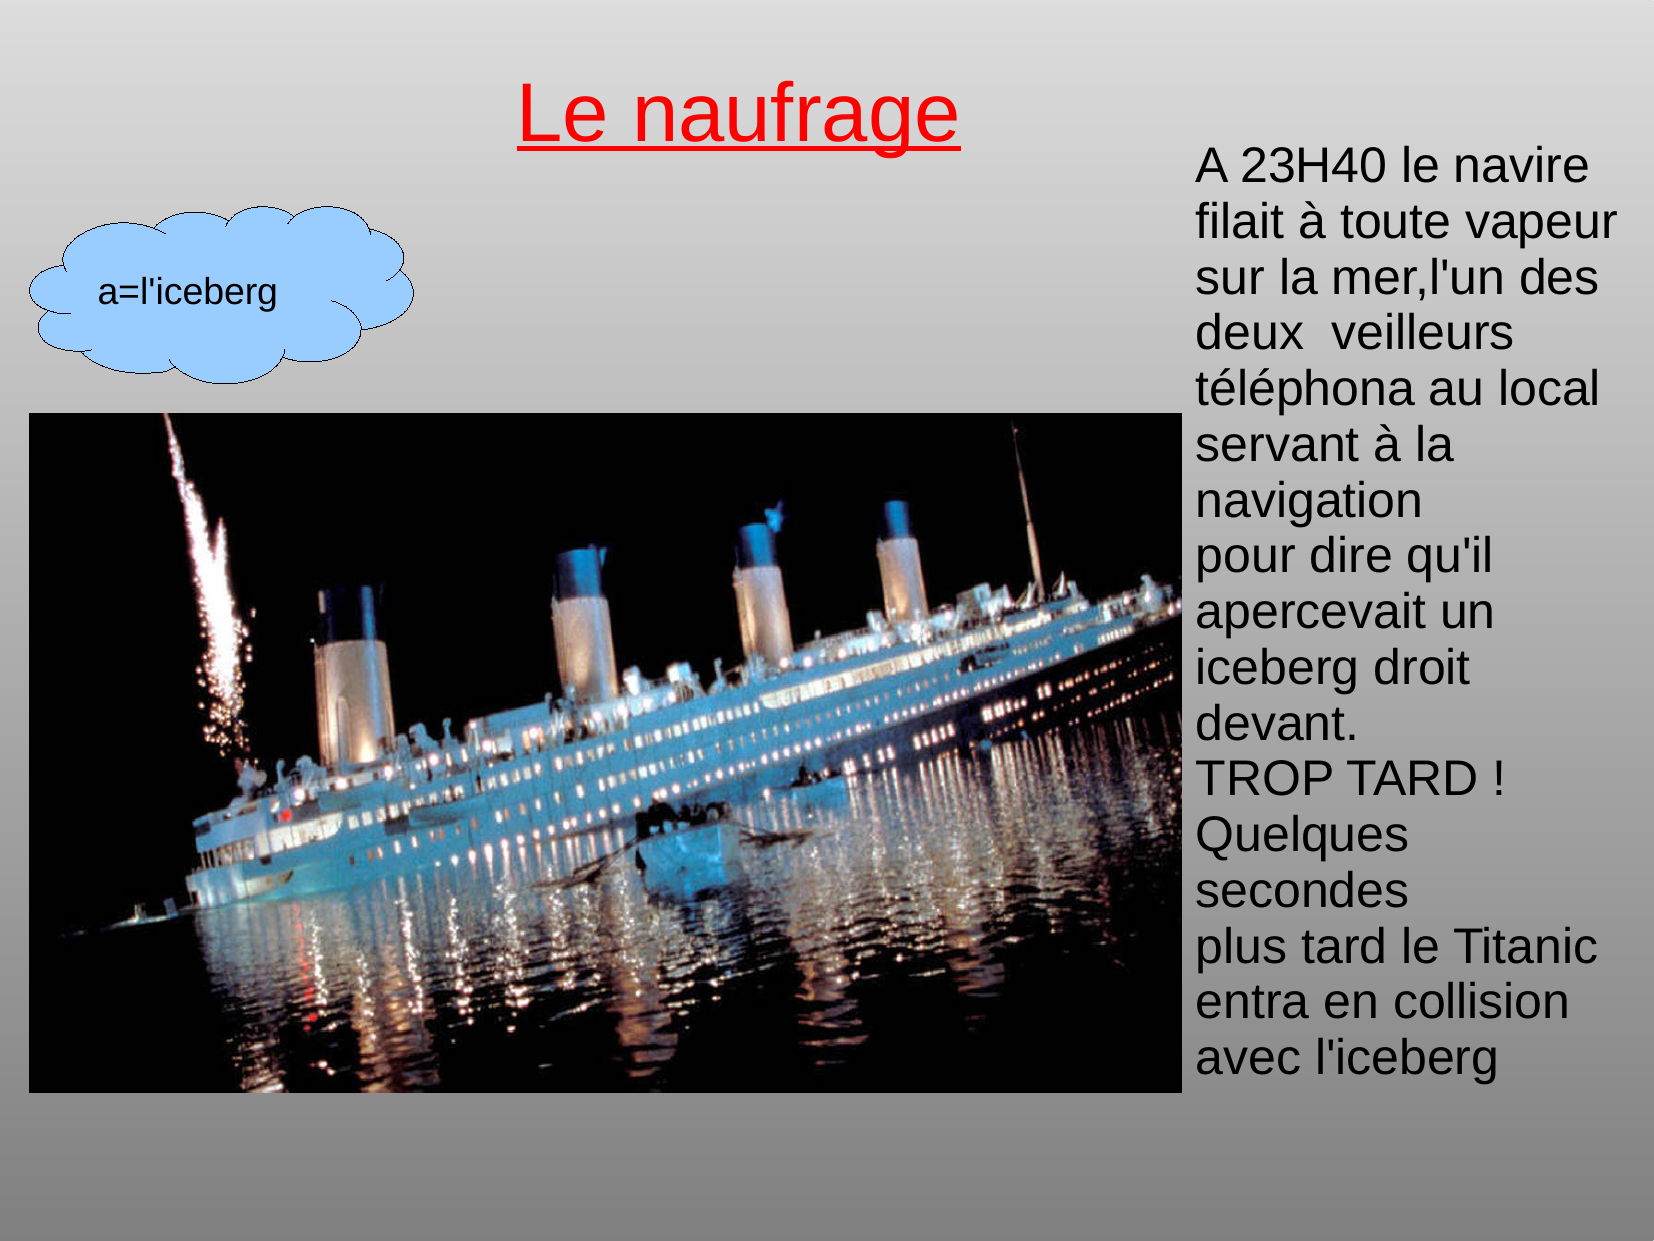

Le naufrage
A 23H40 le navire
filait à toute vapeur
sur la mer,l'un des
deux veilleurs
téléphona au local
servant à la navigation
pour dire qu'il
apercevait un iceberg droit devant.
TROP TARD !
Quelques secondes
plus tard le Titanic
entra en collision avec l'iceberg
a=l'iceberg